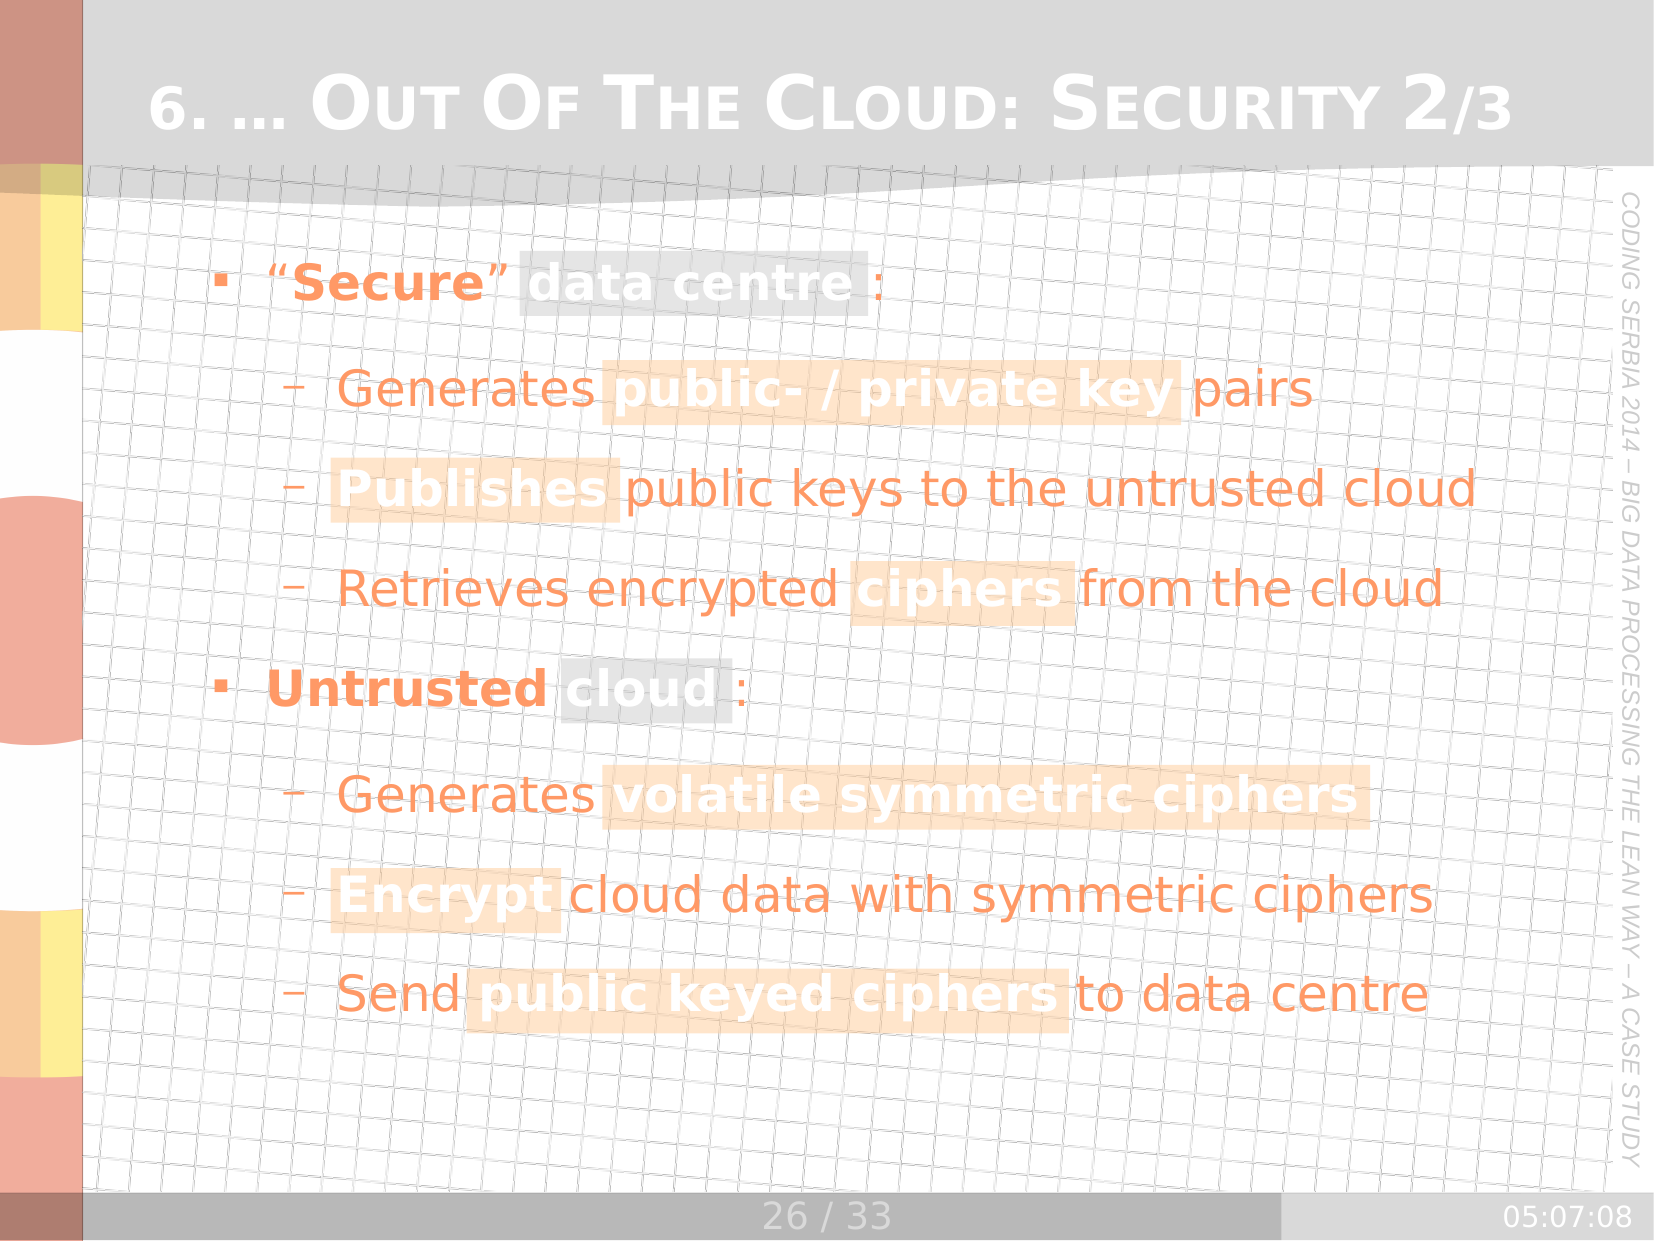

# 6. … OUT OF THE CLOUD: SECURITY 2/3
“Secure” data centre :
Generates public- / private key pairs
Publishes public keys to the untrusted cloud
Retrieves encrypted ciphers from the cloud
Untrusted cloud :
Generates volatile symmetric ciphers
Encrypt cloud data with symmetric ciphers
Send public keyed ciphers to data centre